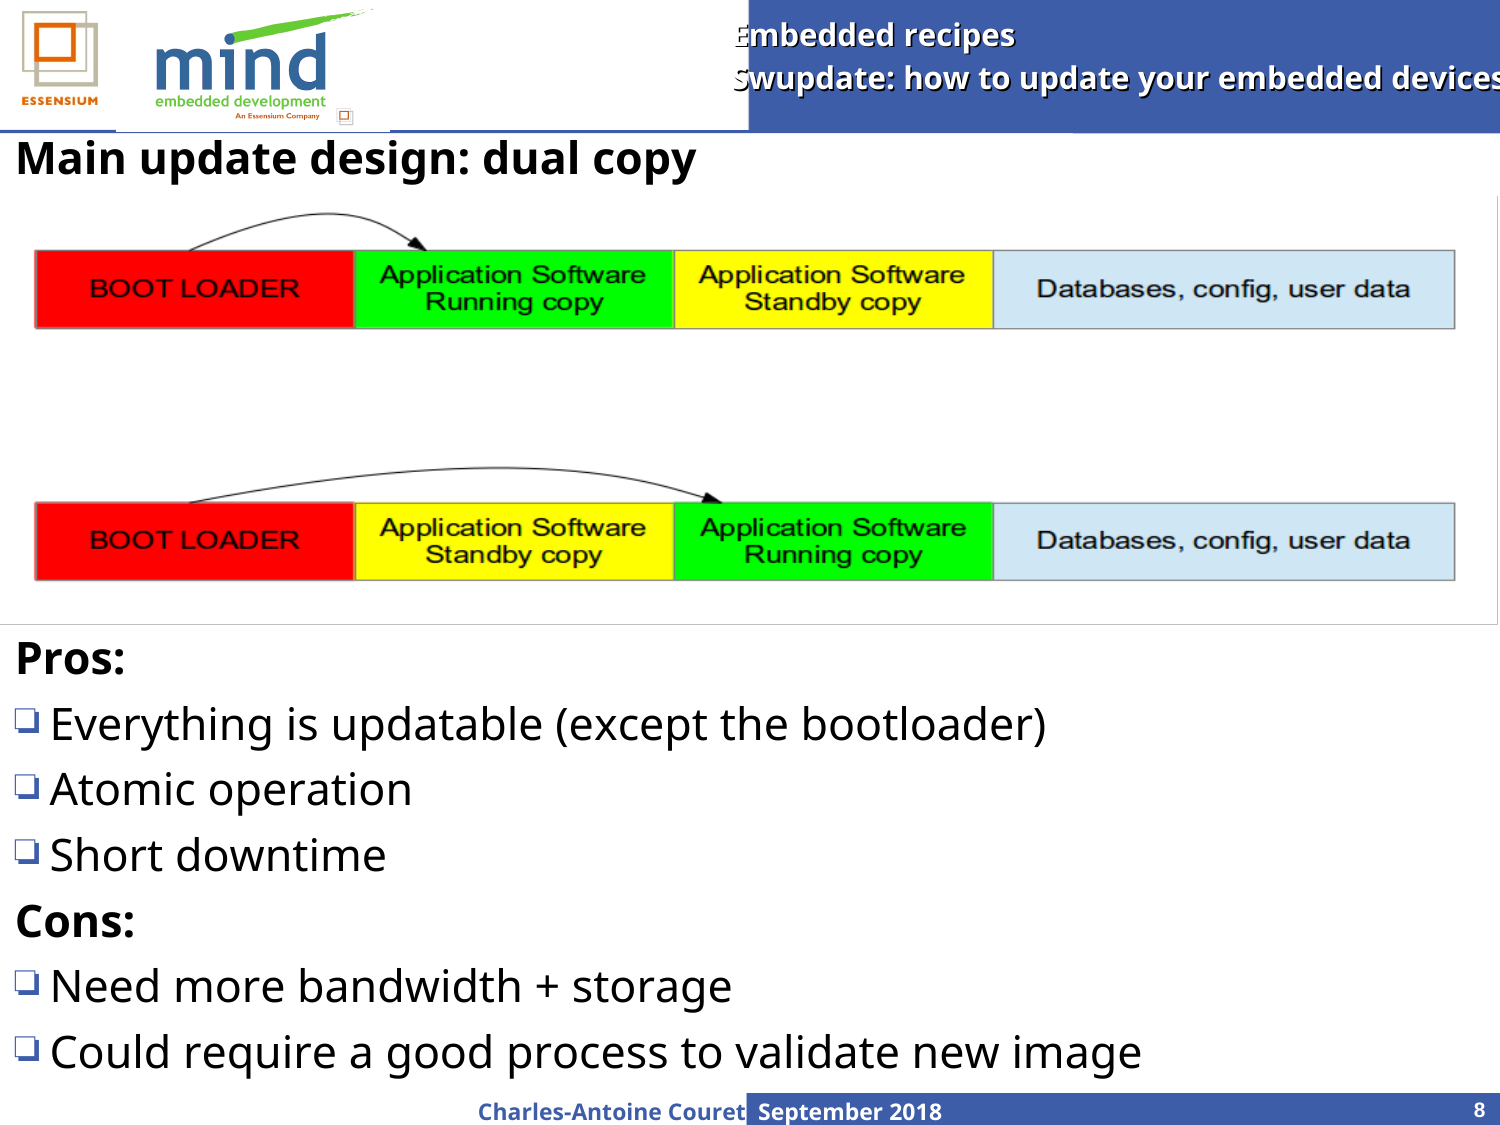

Embedded recipes
Swupdate: how to update your embedded devices?
# Main update design: dual copy
Pros:
Everything is updatable (except the bootloader)
Atomic operation
Short downtime
Cons:
Need more bandwidth + storage
Could require a good process to validate new image
Charles-Antoine Couret September 2018